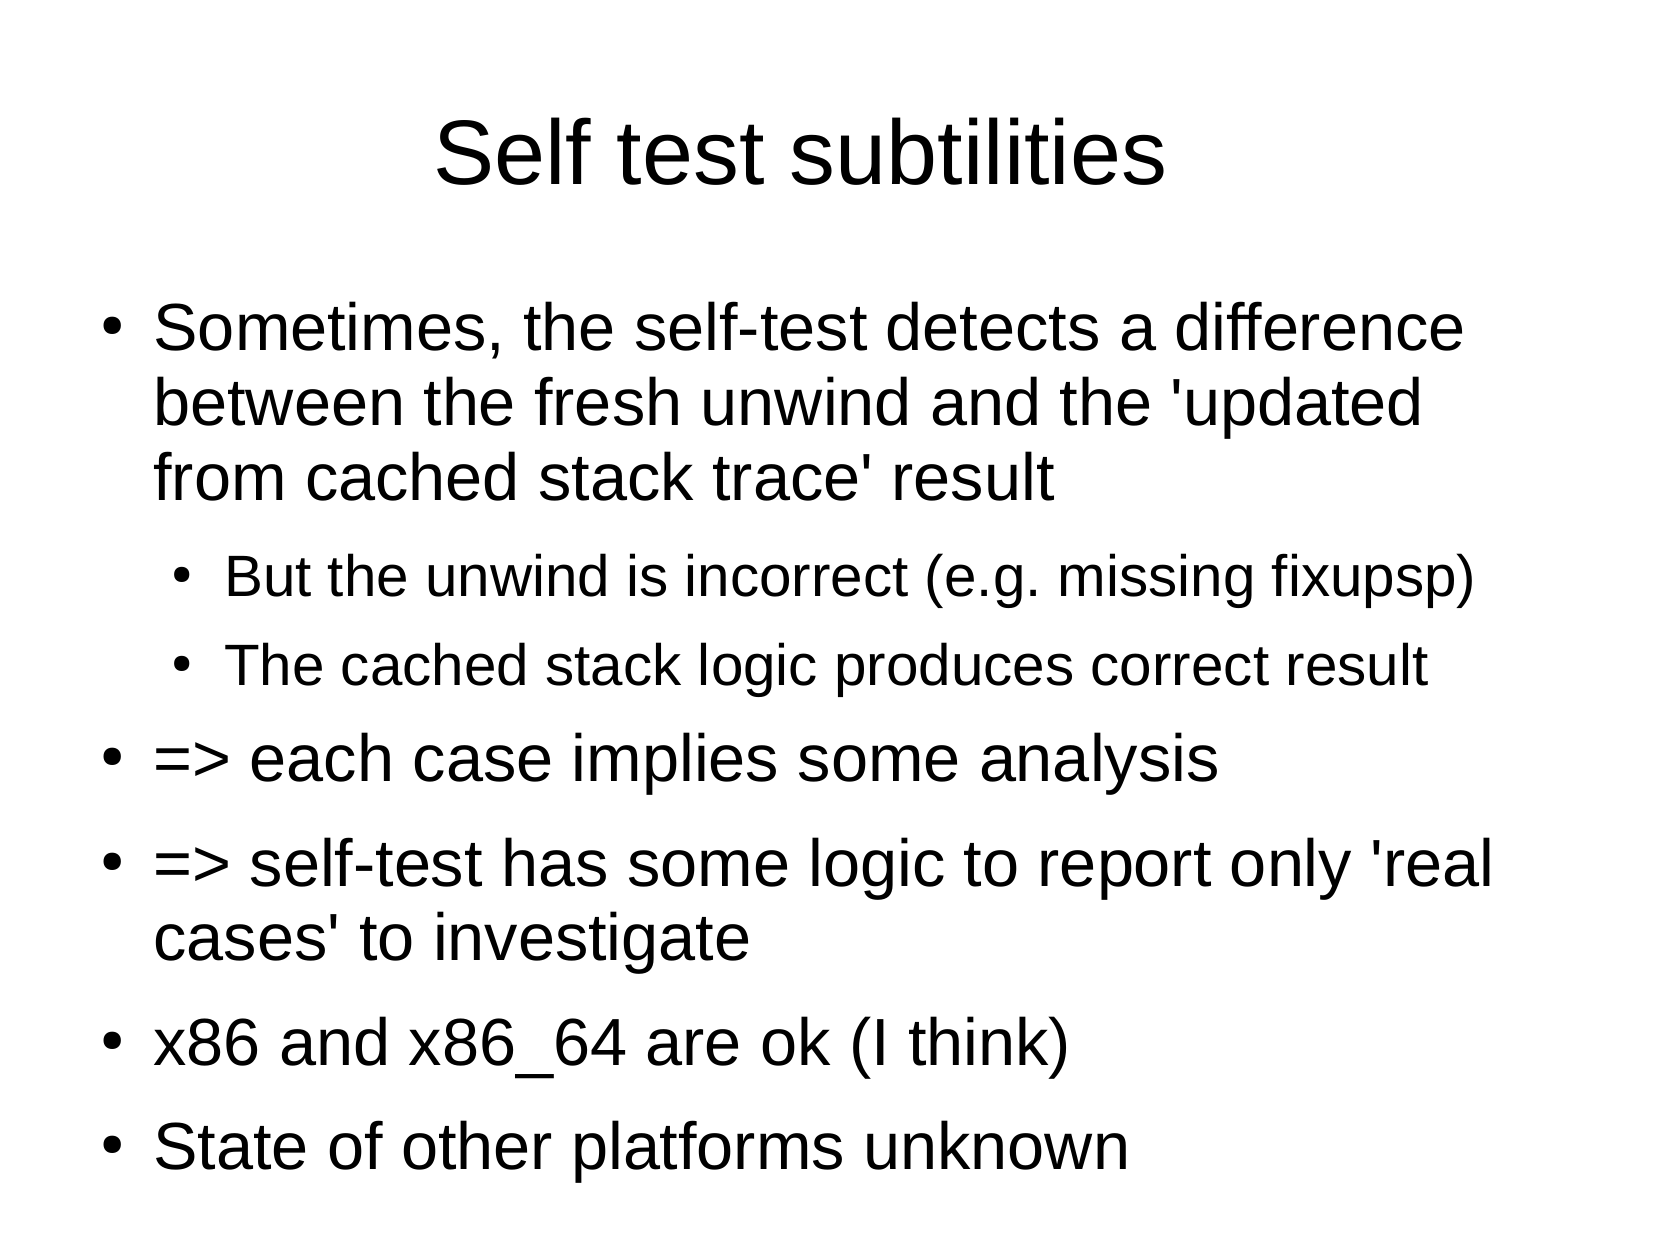

# Self test subtilities
Sometimes, the self-test detects a difference between the fresh unwind and the 'updated from cached stack trace' result
But the unwind is incorrect (e.g. missing fixupsp)
The cached stack logic produces correct result
=> each case implies some analysis
=> self-test has some logic to report only 'real cases' to investigate
x86 and x86_64 are ok (I think)
State of other platforms unknown